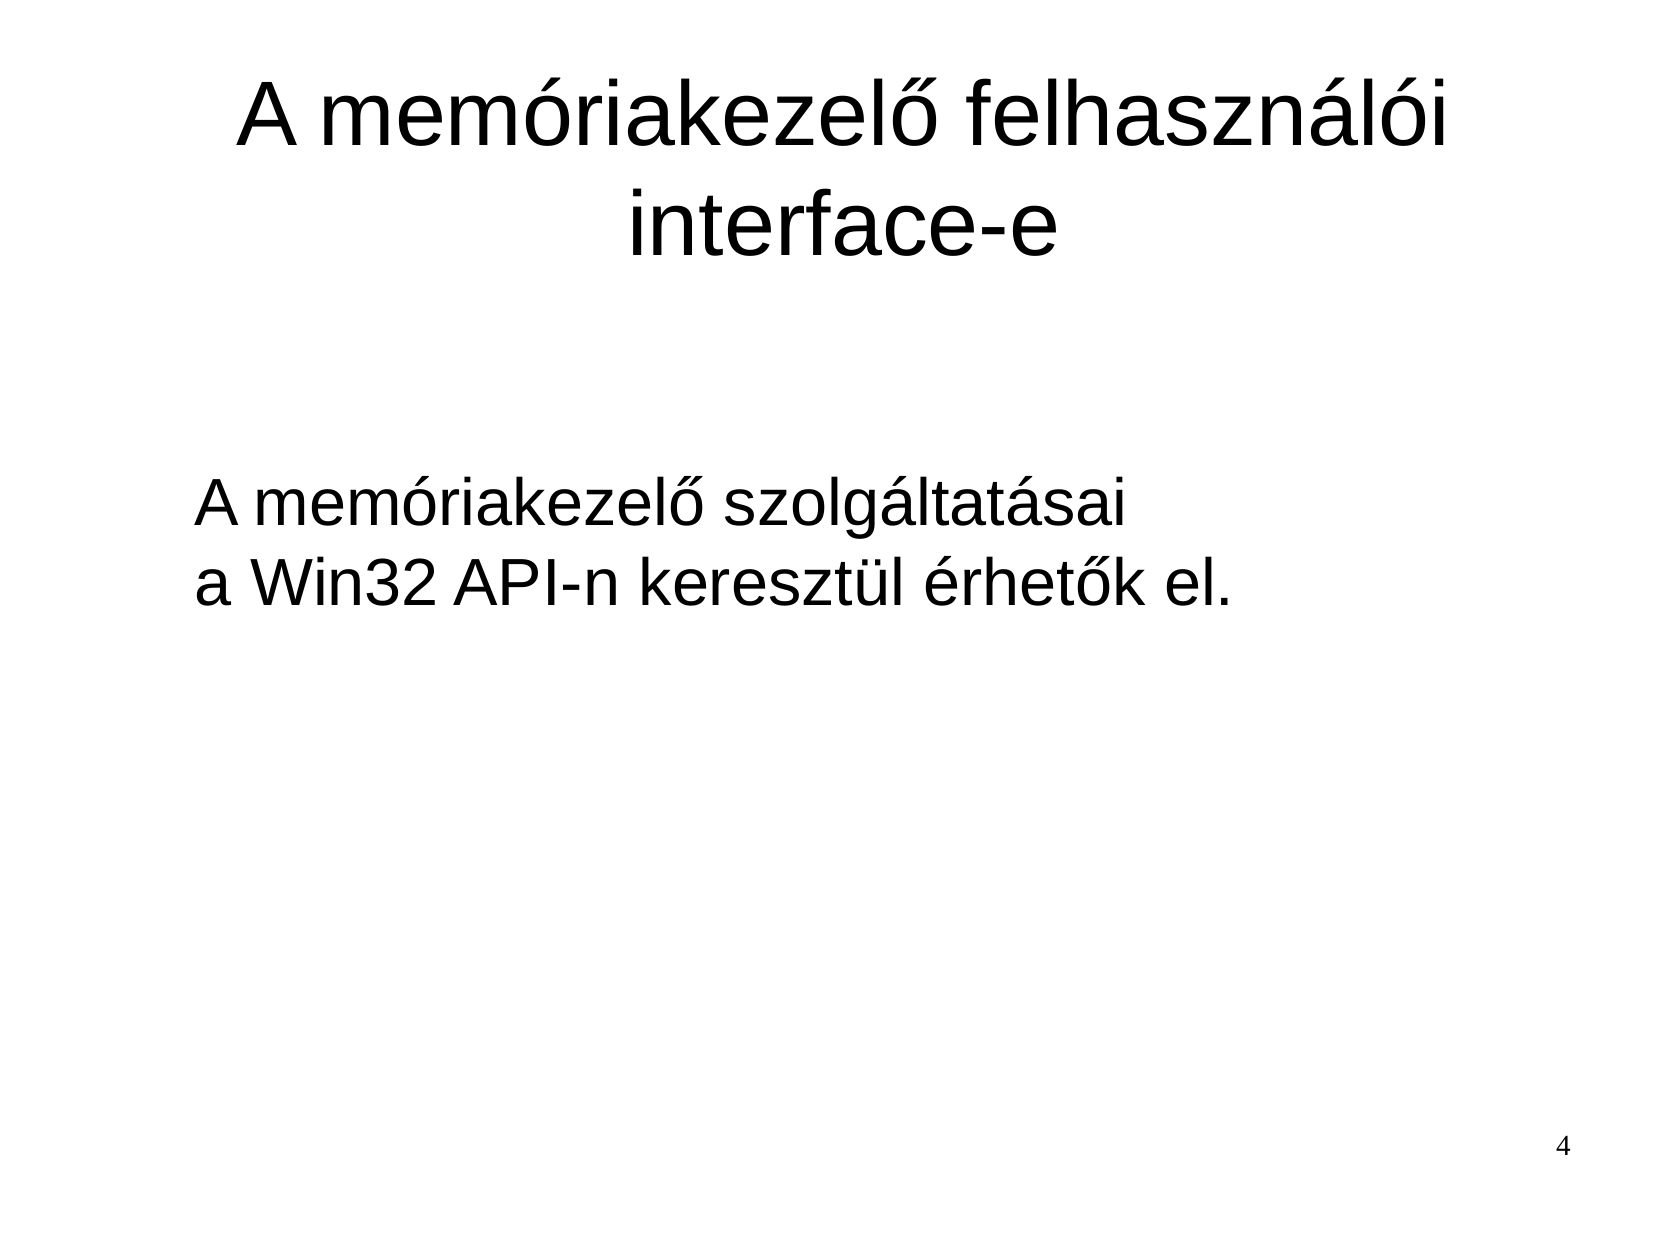

# A memóriakezelő felhasználói interface-e
A memóriakezelő szolgáltatásai
a Win32 API-n keresztül érhetők el.
4